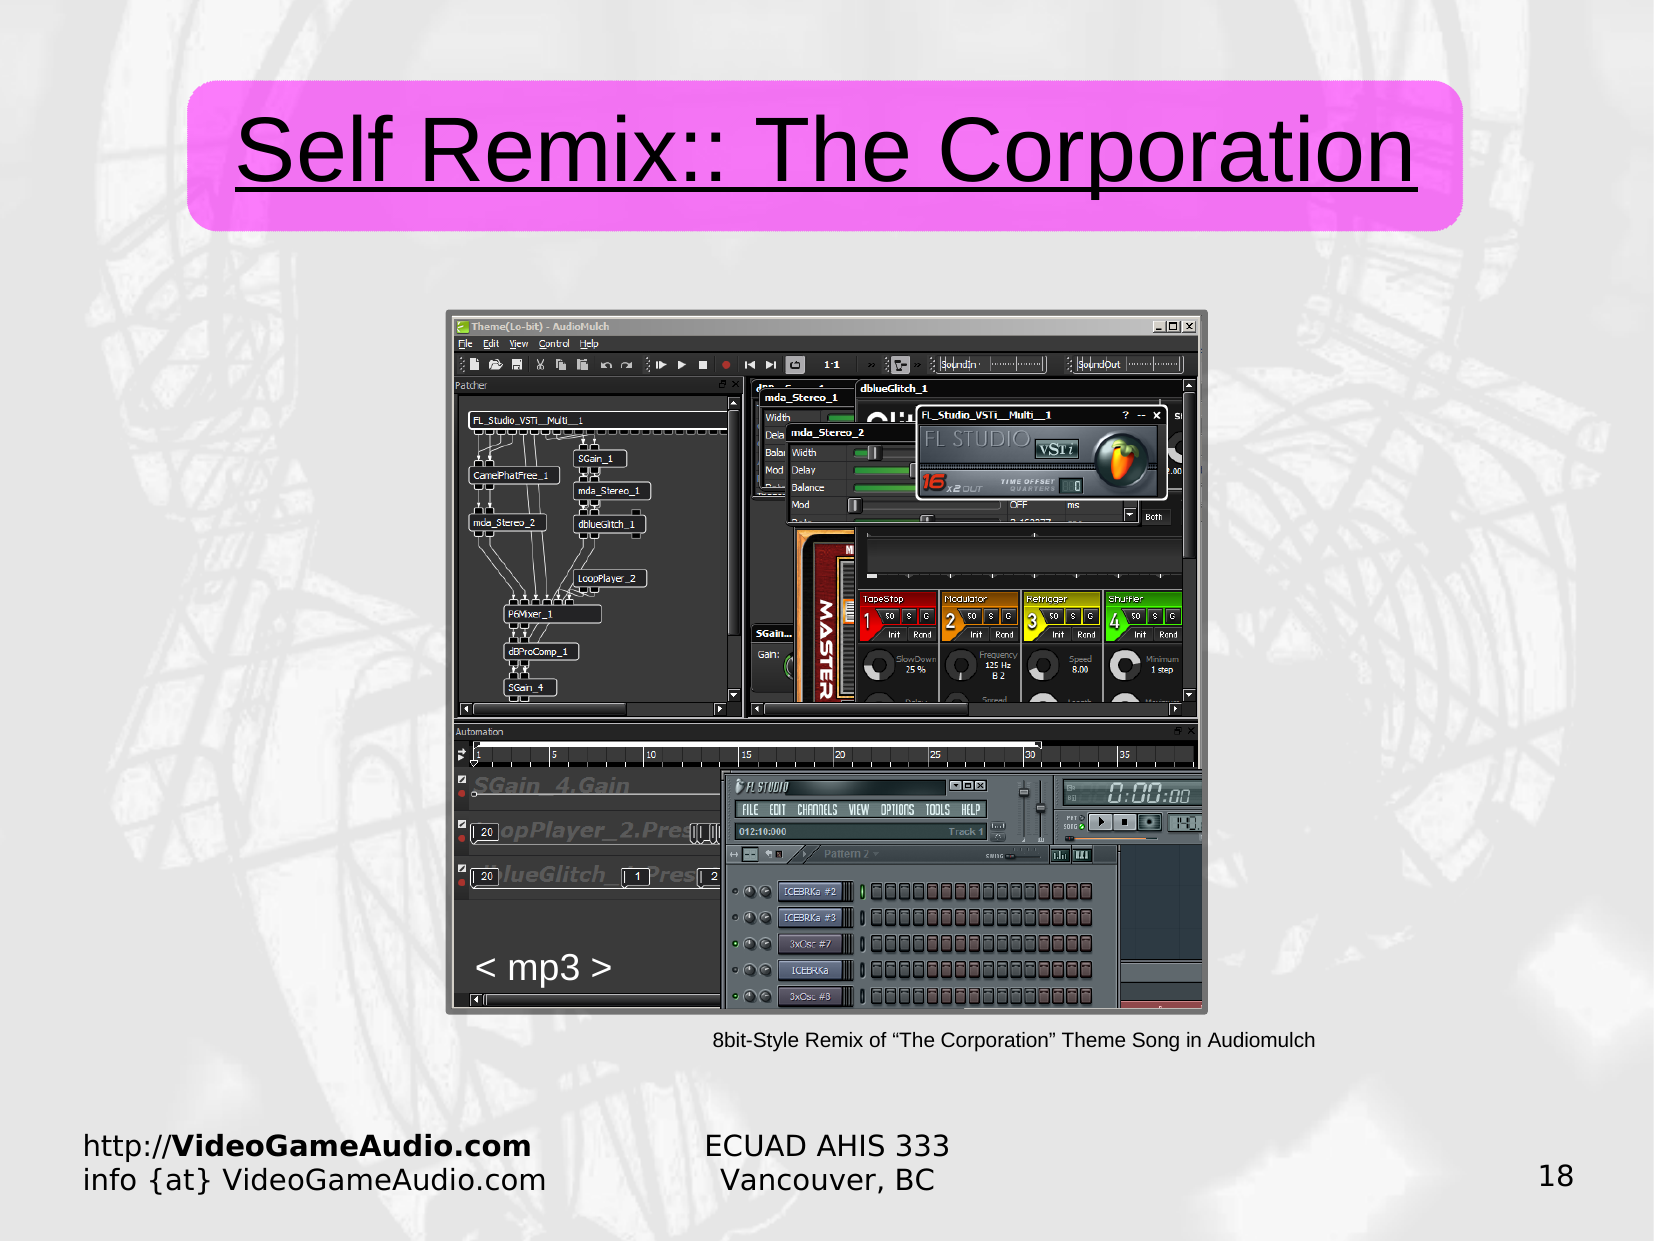

# Self Remix:: The Corporation
					8bit-Style Remix of “The Corporation” Theme Song in Audiomulch
< mp3 >
18